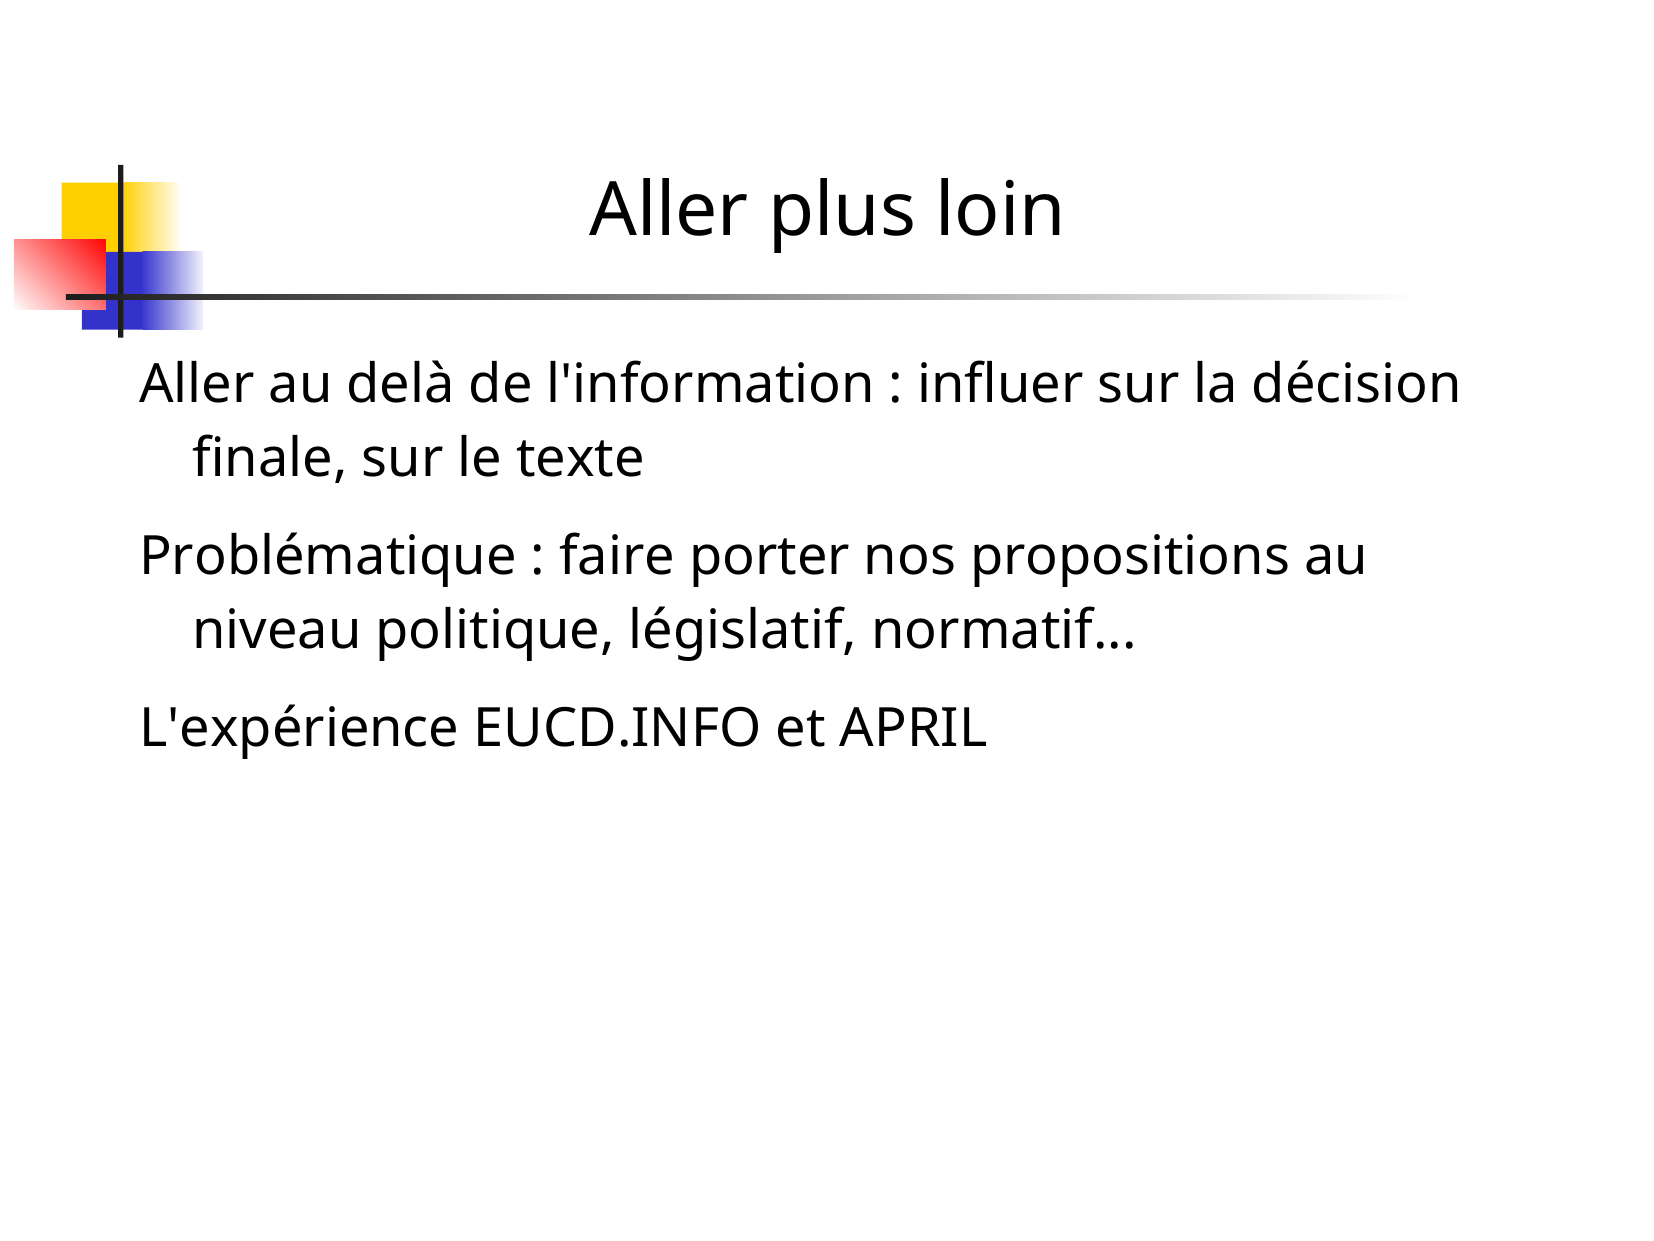

# Aller plus loin
Aller au delà de l'information : influer sur la décision finale, sur le texte
Problématique : faire porter nos propositions au niveau politique, législatif, normatif...
L'expérience EUCD.INFO et APRIL